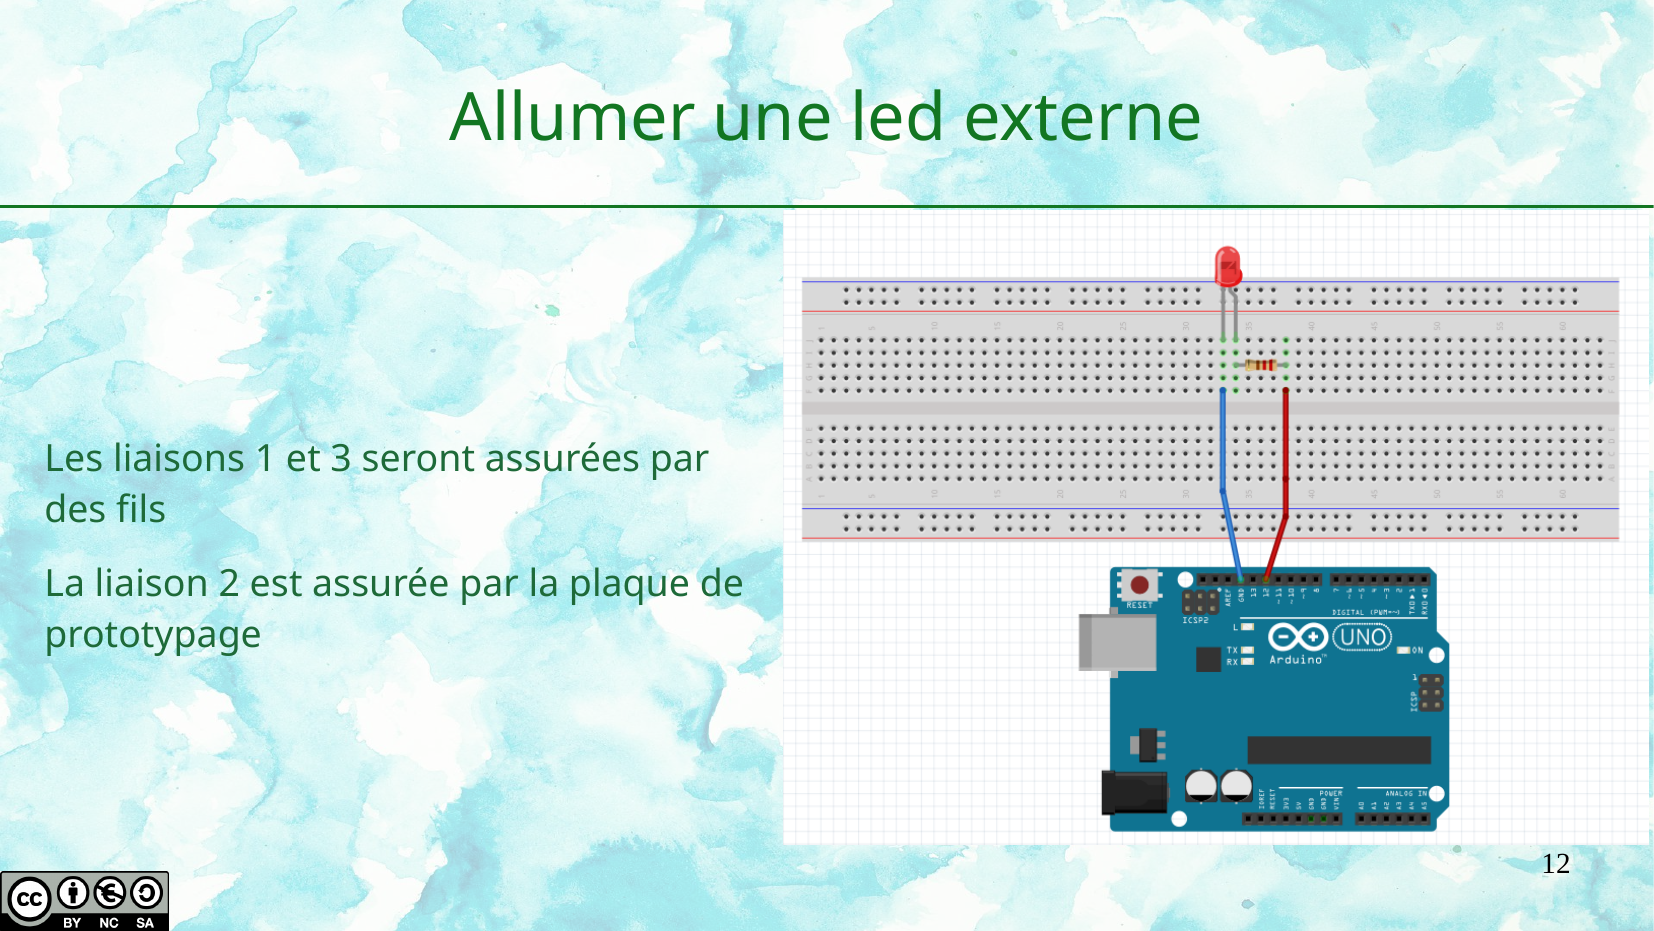

# Allumer une led externe
Les liaisons 1 et 3 seront assurées par des fils
La liaison 2 est assurée par la plaque de prototypage
12